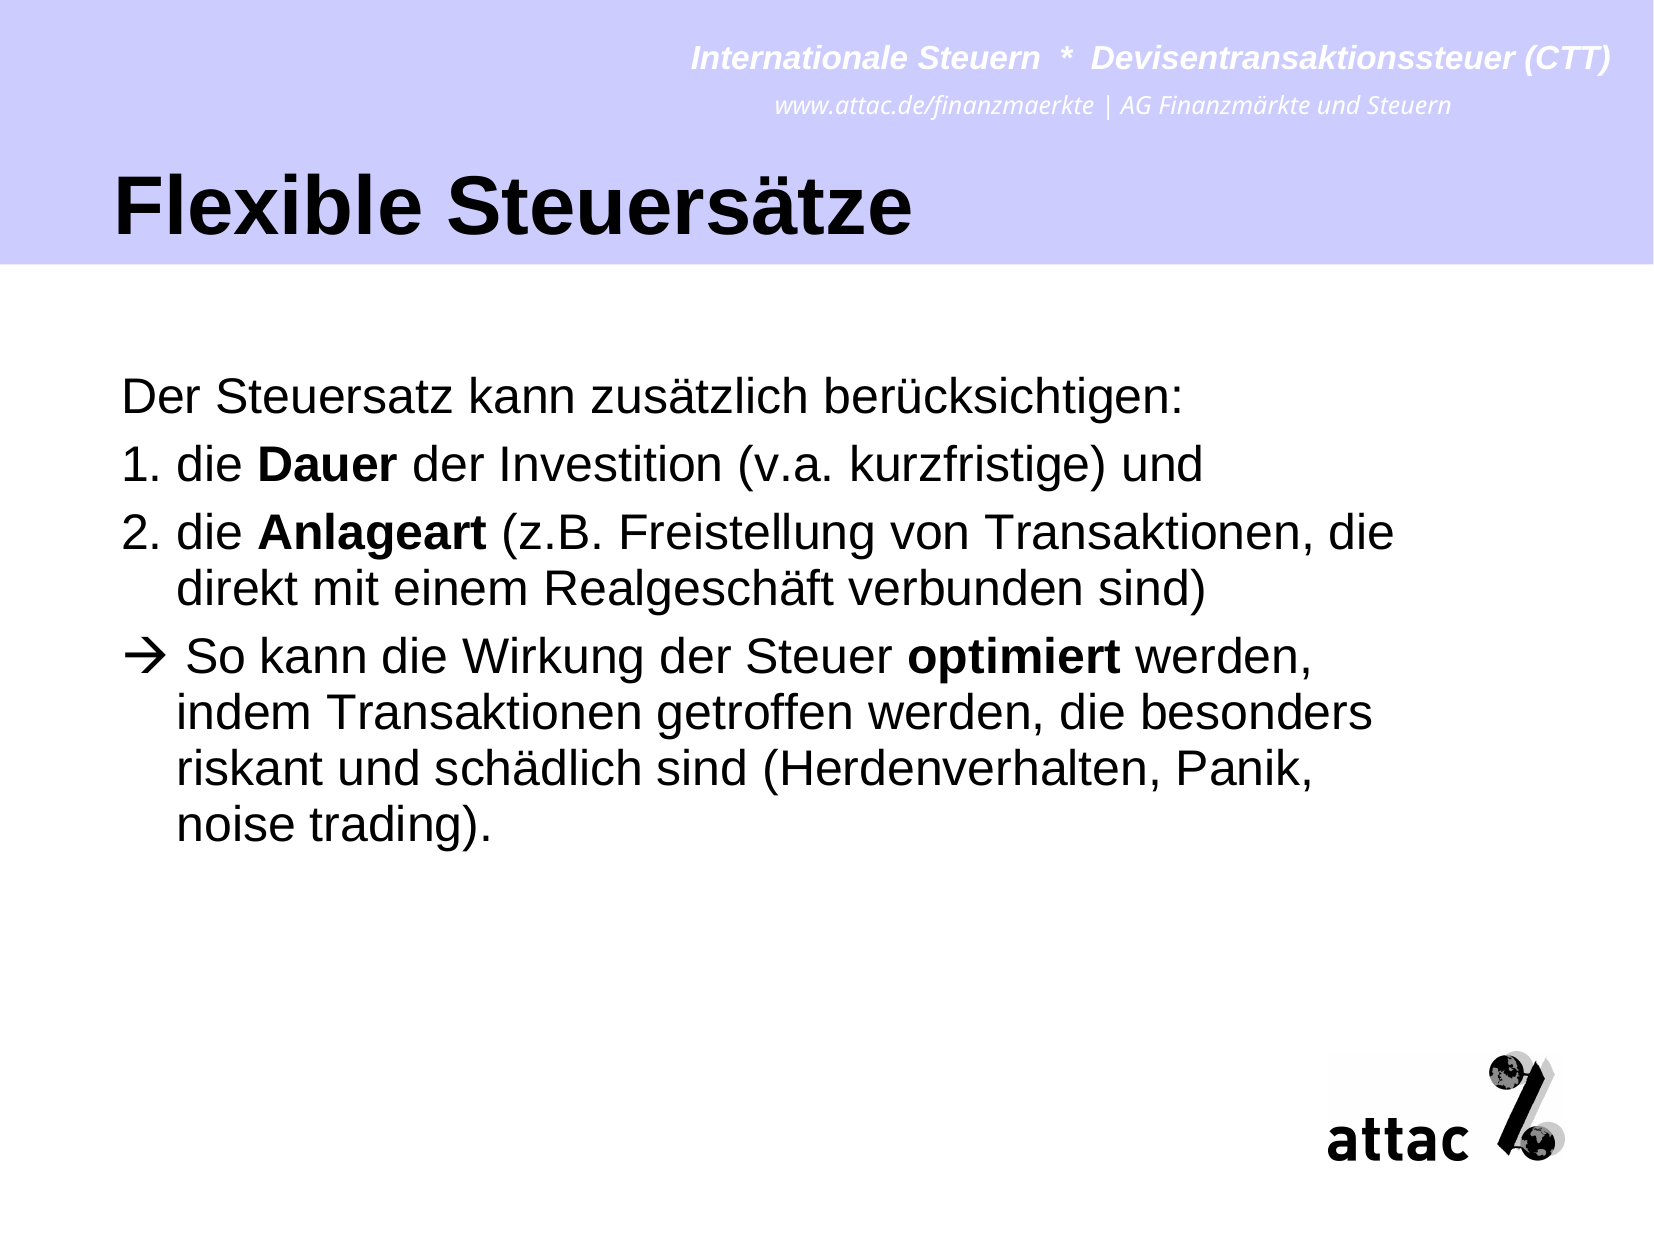

Internationale Steuern * Devisentransaktionssteuer (CTT)
www.attac.de/finanzmaerkte | AG Finanzmärkte und Steuern
Flexible Steuersätze
Der Steuersatz kann zusätzlich berücksichtigen:
1. die Dauer der Investition (v.a. kurzfristige) und
2. die Anlageart (z.B. Freistellung von Transaktionen, die direkt mit einem Realgeschäft verbunden sind)
 So kann die Wirkung der Steuer optimiert werden, indem Transaktionen getroffen werden, die besonders riskant und schädlich sind (Herdenverhalten, Panik, noise trading).